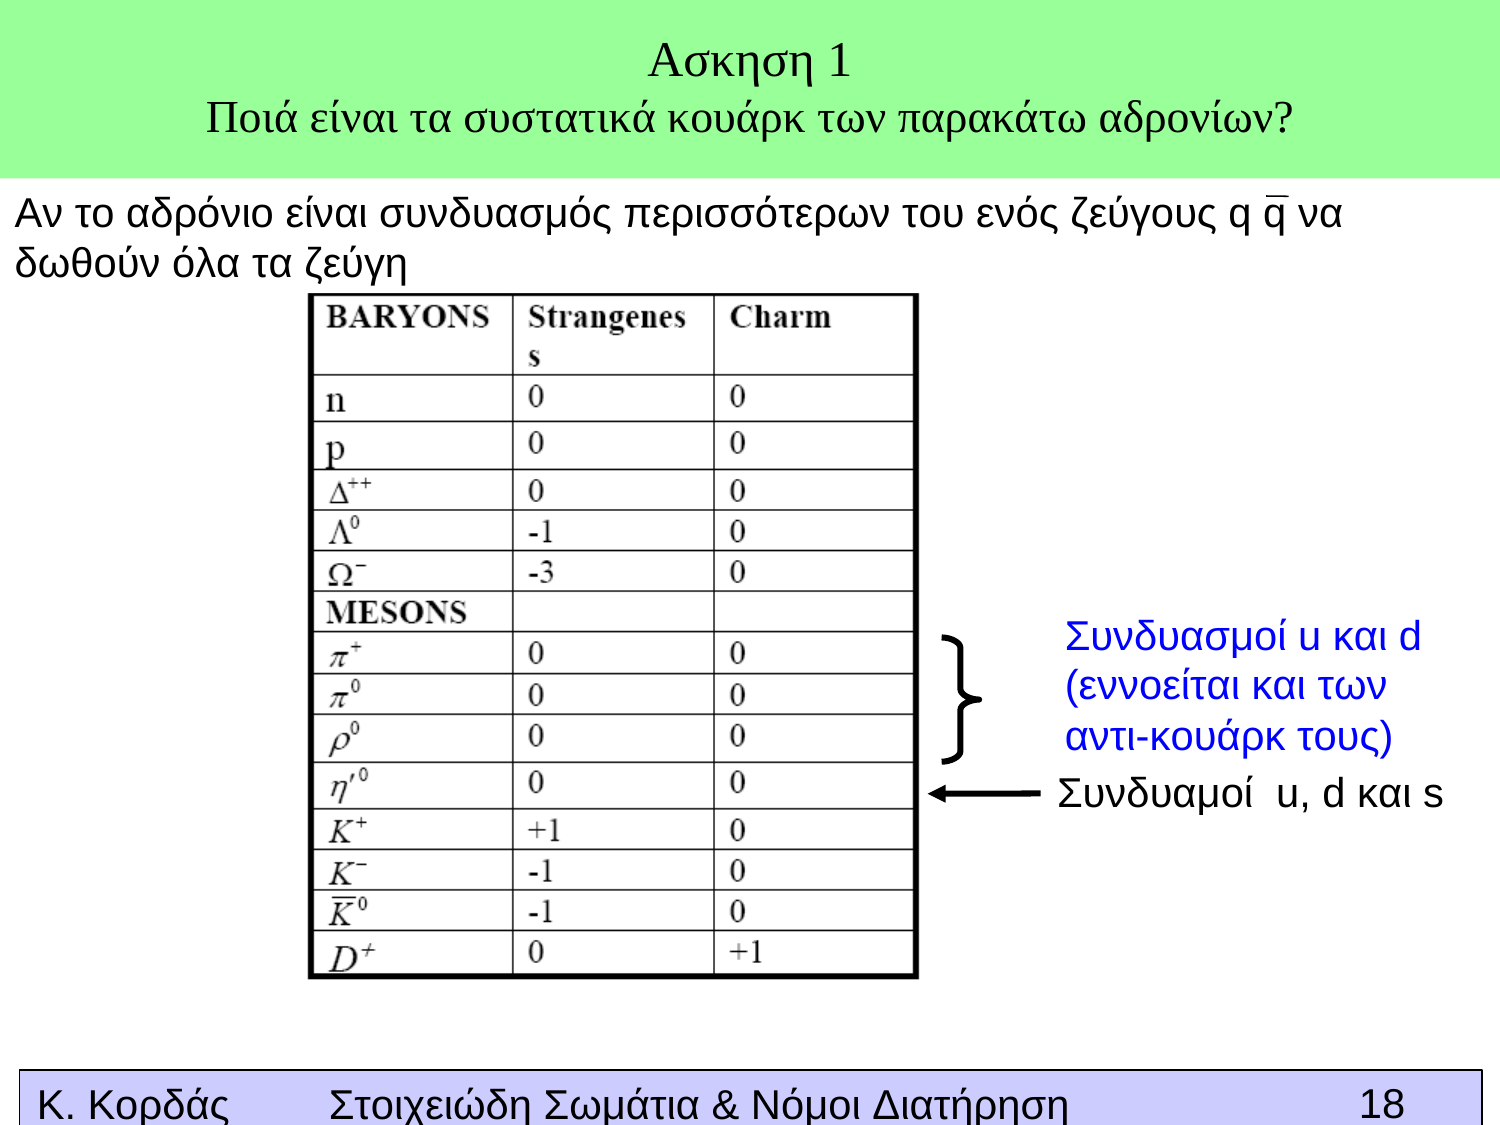

Ασκηση 1
Ποιά είναι τα συστατικά κουάρκ των παρακάτω αδρονίων?
Αν το αδρόνιο είναι συνδυασμός περισσότερων του ενός ζεύγους q q να δωθούν όλα τα ζεύγη
Συνδυασμοί u και d
(εννοείται και των
αντι-κουάρκ τους)
Συνδυαμoί u, d και s
18
Κ. Κορδάς
Στοιχειώδη Σωμάτια & Νόμοι Διατήρησης